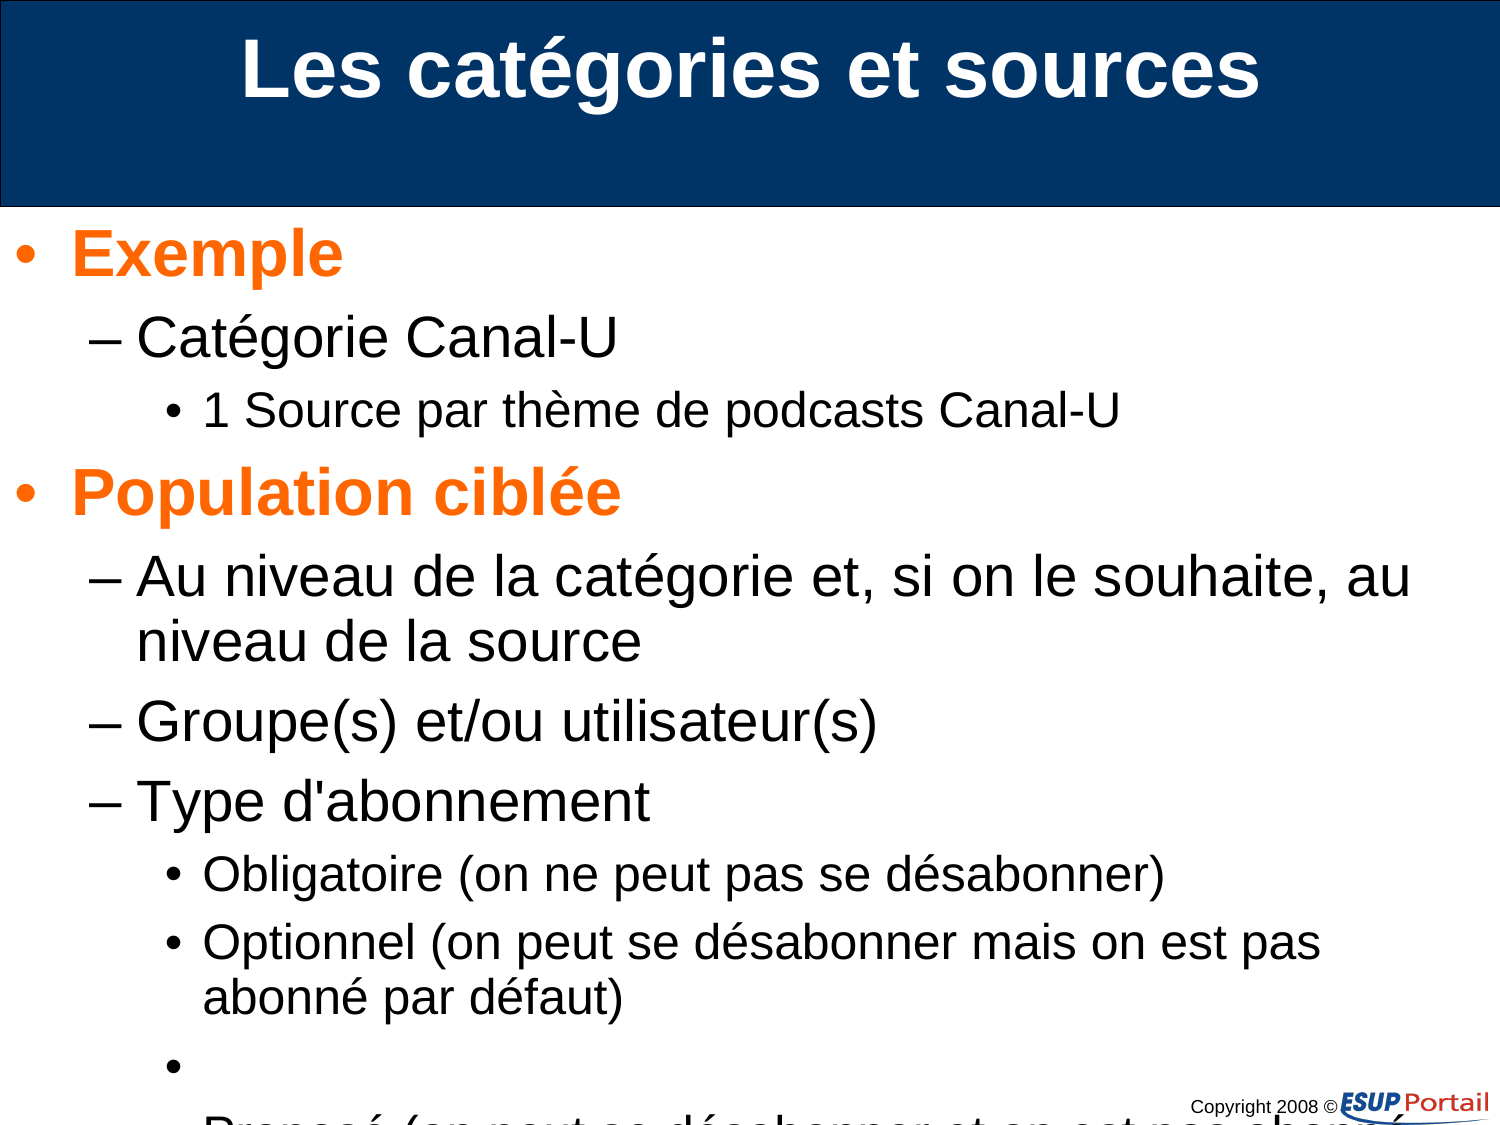

# Les catégories et sources
Exemple
Catégorie Canal-U
1 Source par thème de podcasts Canal-U
Population ciblée
Au niveau de la catégorie et, si on le souhaite, au niveau de la source
Groupe(s) et/ou utilisateur(s)
Type d'abonnement
Obligatoire (on ne peut pas se désabonner)
Optionnel (on peut se désabonner mais on est pas abonné par défaut)
Proposé (on peut se désabonner et on est pas abonné par défaut)